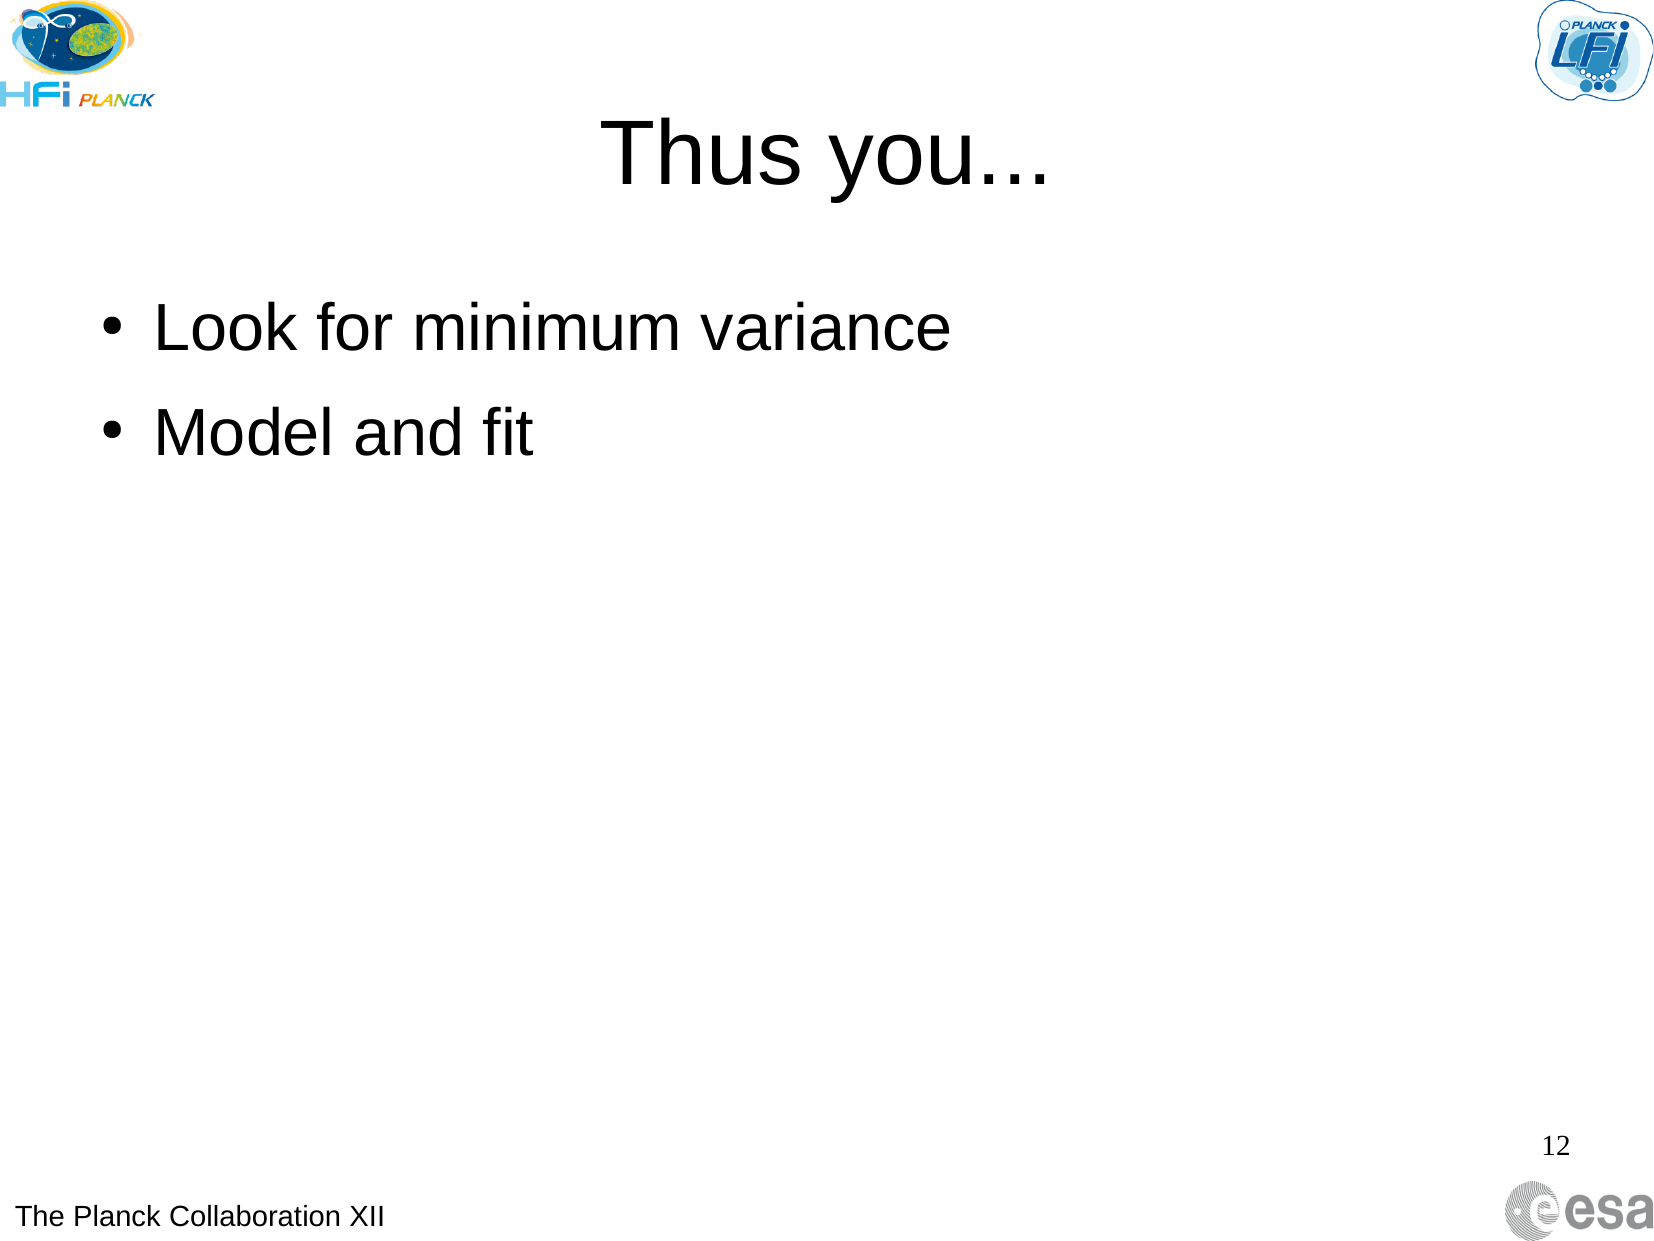

Thus you...
# Look for minimum variance
Model and fit
12
The Planck Collaboration XII